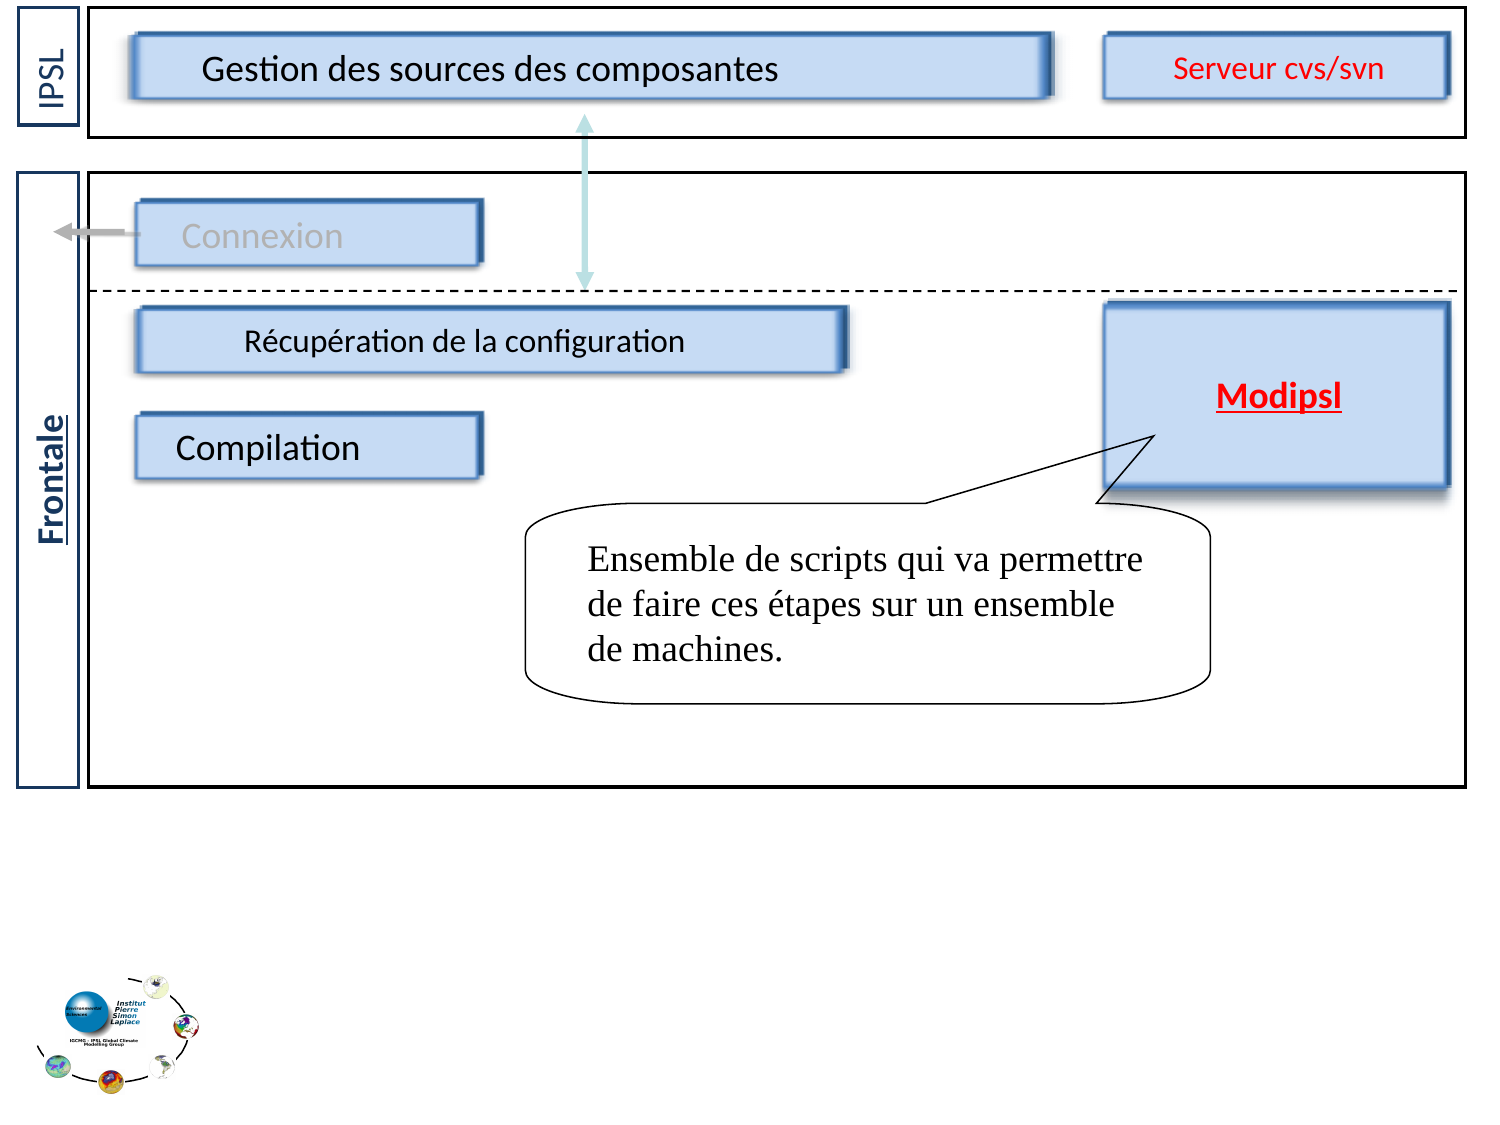

Gestion des sources des composantes
Serveur cvs/svn
IPSL
Connexion
Modipsl
Récupération de la configuration
Compilation
Frontale
Ensemble de scripts qui va permettre de faire ces étapes sur un ensemble de machines.